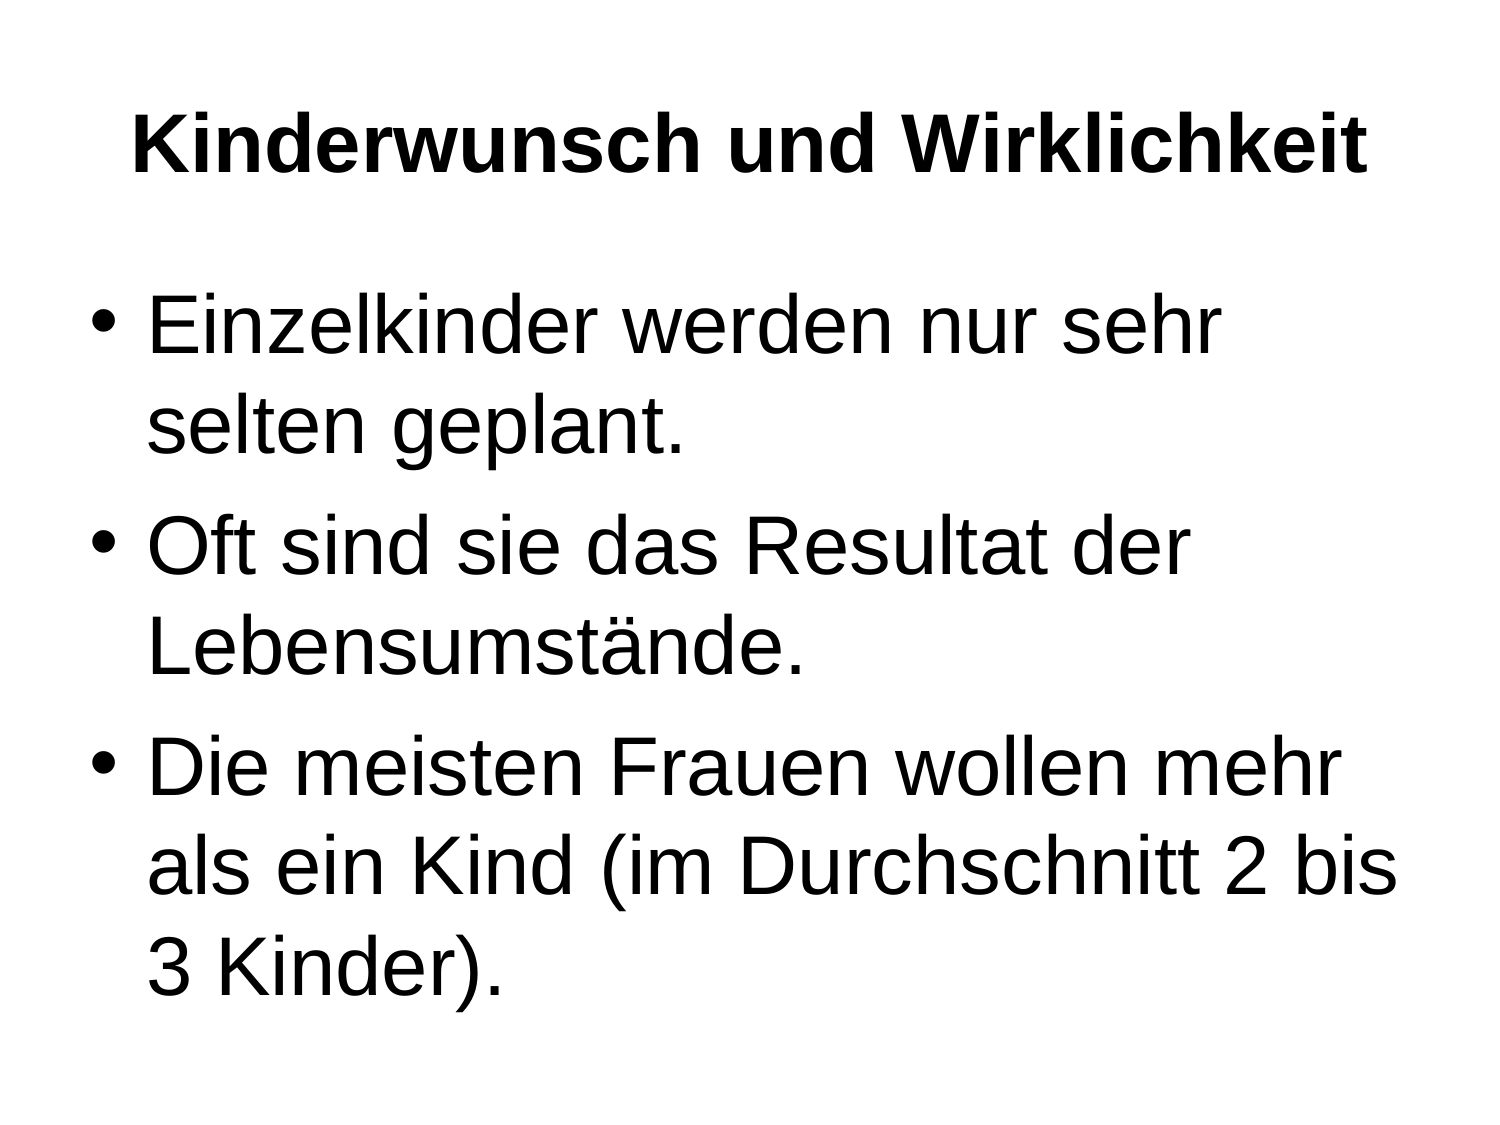

# Kinderwunsch und Wirklichkeit
Einzelkinder werden nur sehr selten geplant.
Oft sind sie das Resultat der Lebensumstände.
Die meisten Frauen wollen mehr als ein Kind (im Durchschnitt 2 bis 3 Kinder).